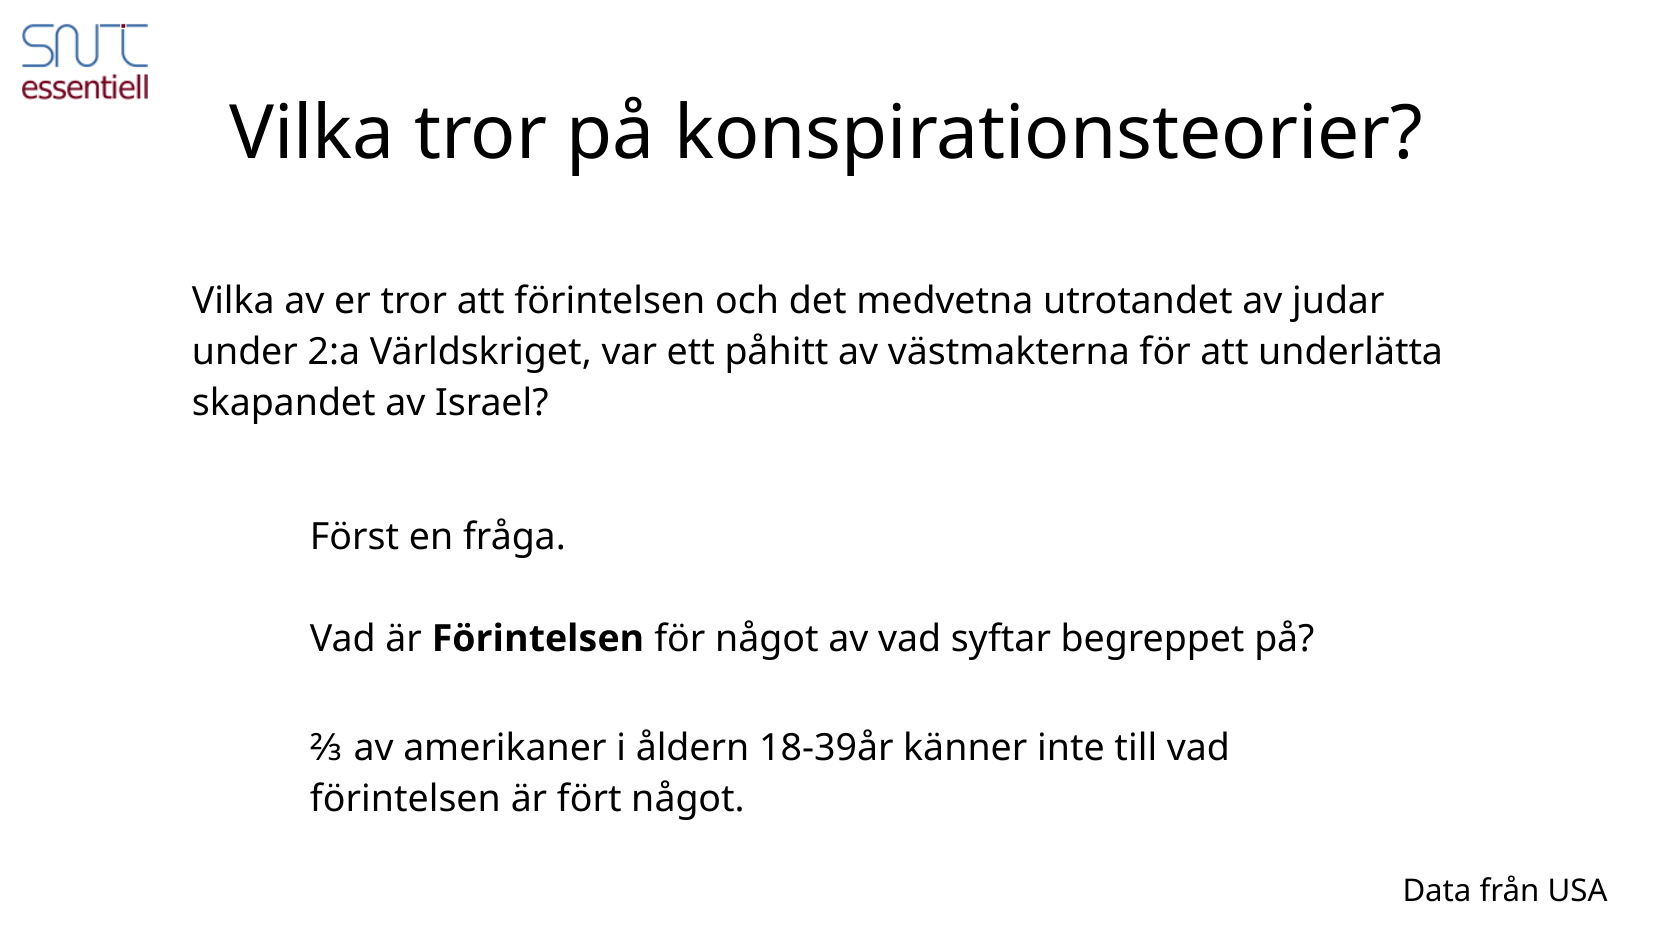

# Vilka tror på konspirationsteorier?
Vilka av er tror att förintelsen och det medvetna utrotandet av judar under 2:a Världskriget, var ett påhitt av västmakterna för att underlätta skapandet av Israel?
Först en fråga.
Vad är Förintelsen för något av vad syftar begreppet på?
⅔ av amerikaner i åldern 18-39år känner inte till vad förintelsen är fört något.
Data från USA